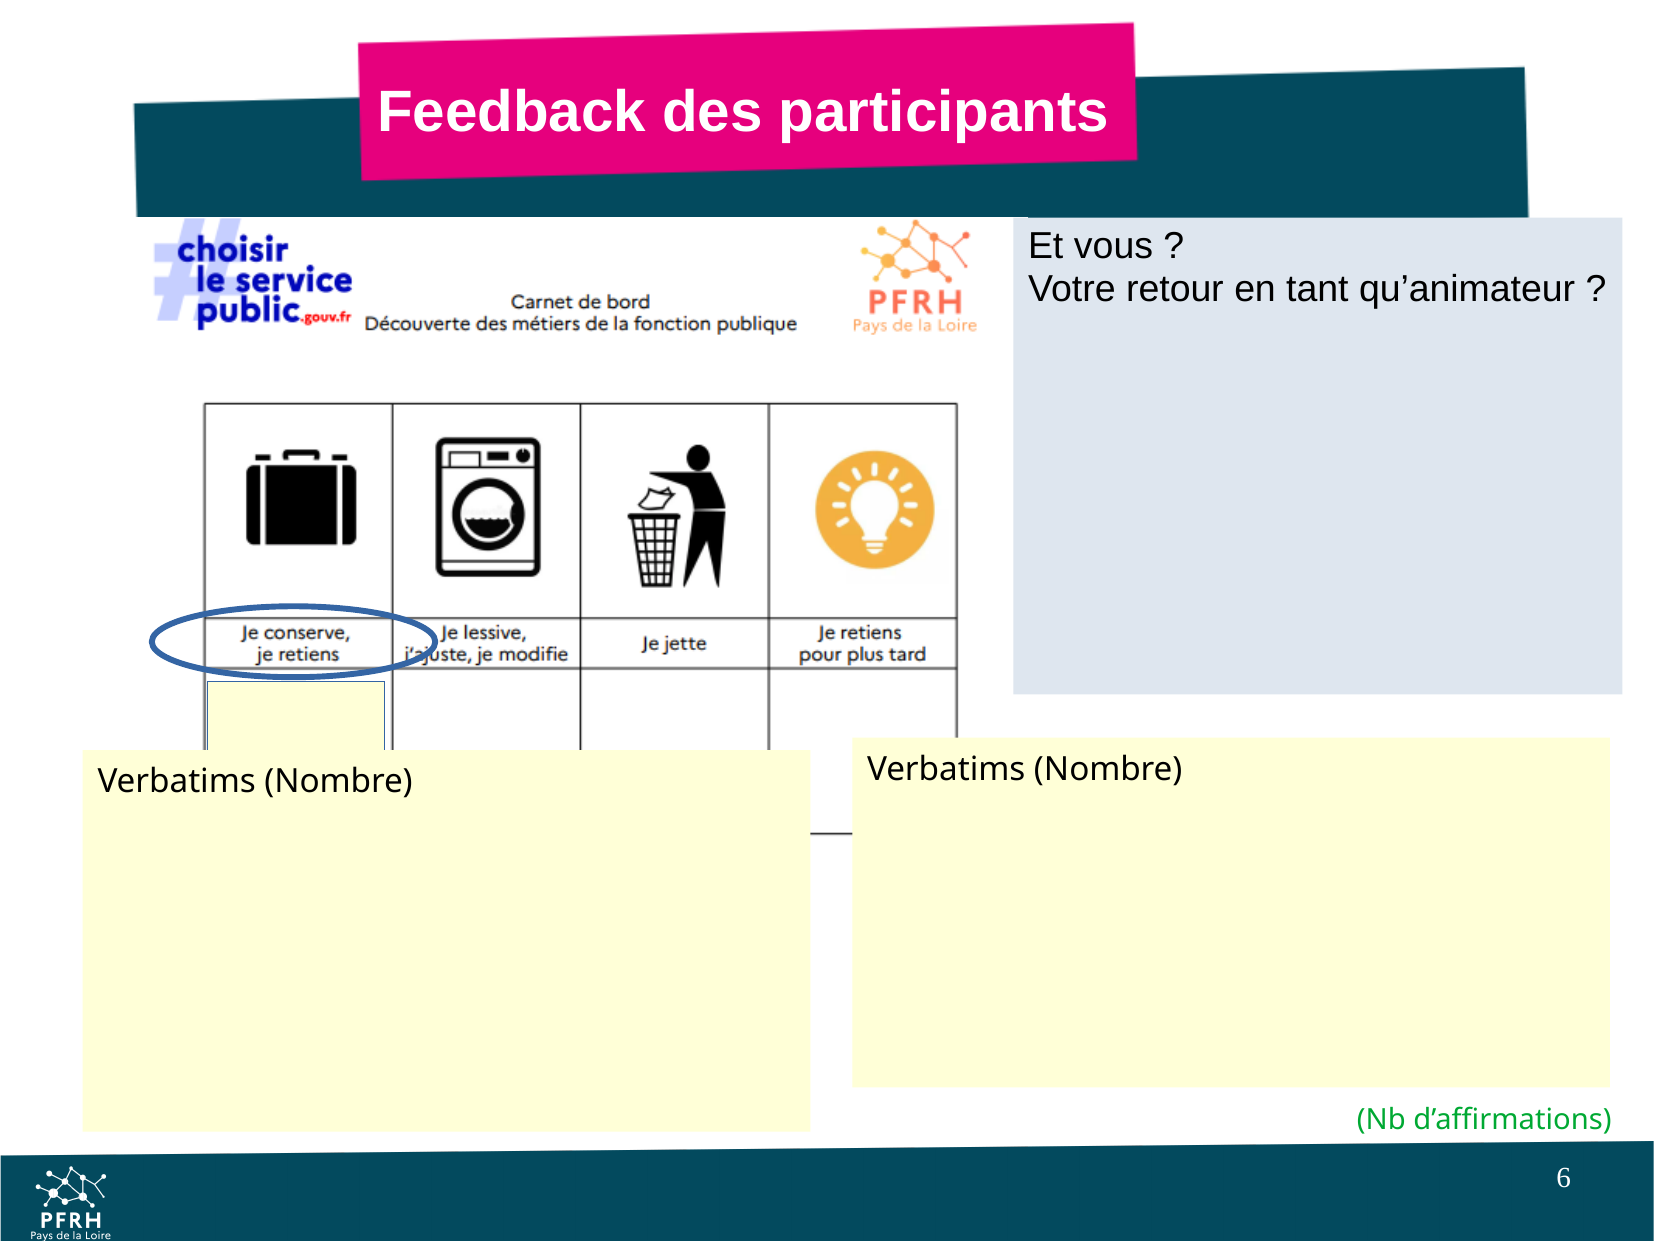

Feedback des participants
Et vous ?
Votre retour en tant qu’animateur ?
Verbatims (Nombre)
Verbatims (Nombre)
(Nb d’affirmations)